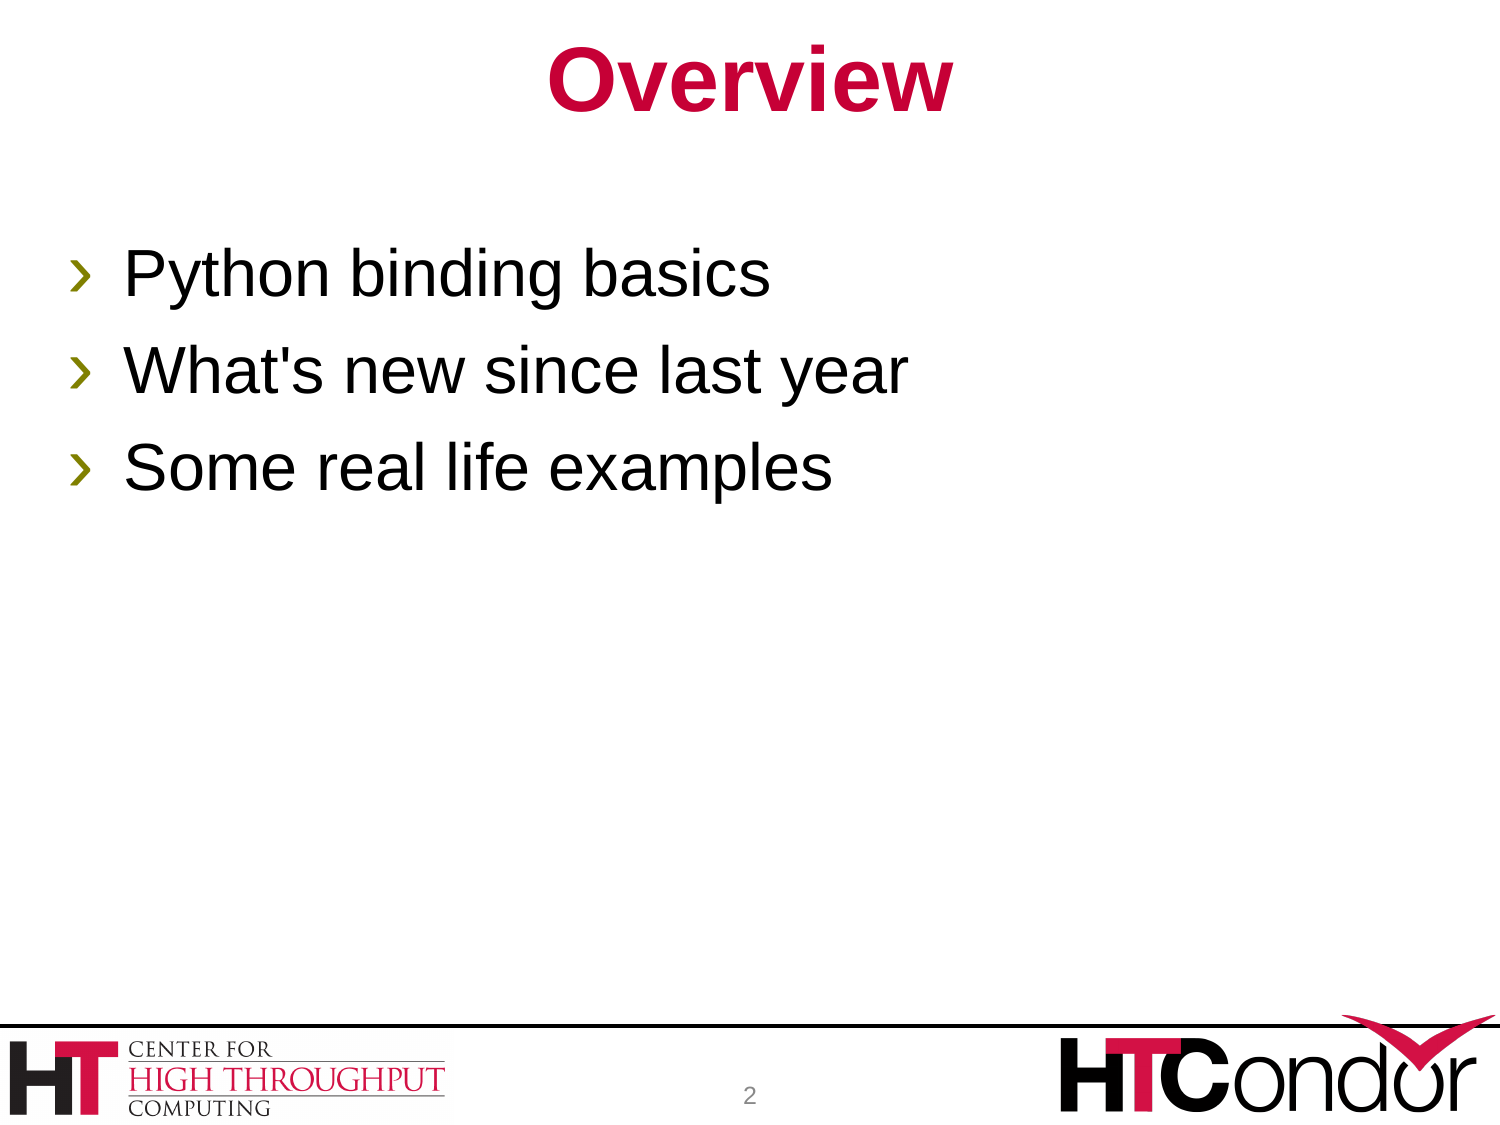

# Overview
Python binding basics
What's new since last year
Some real life examples